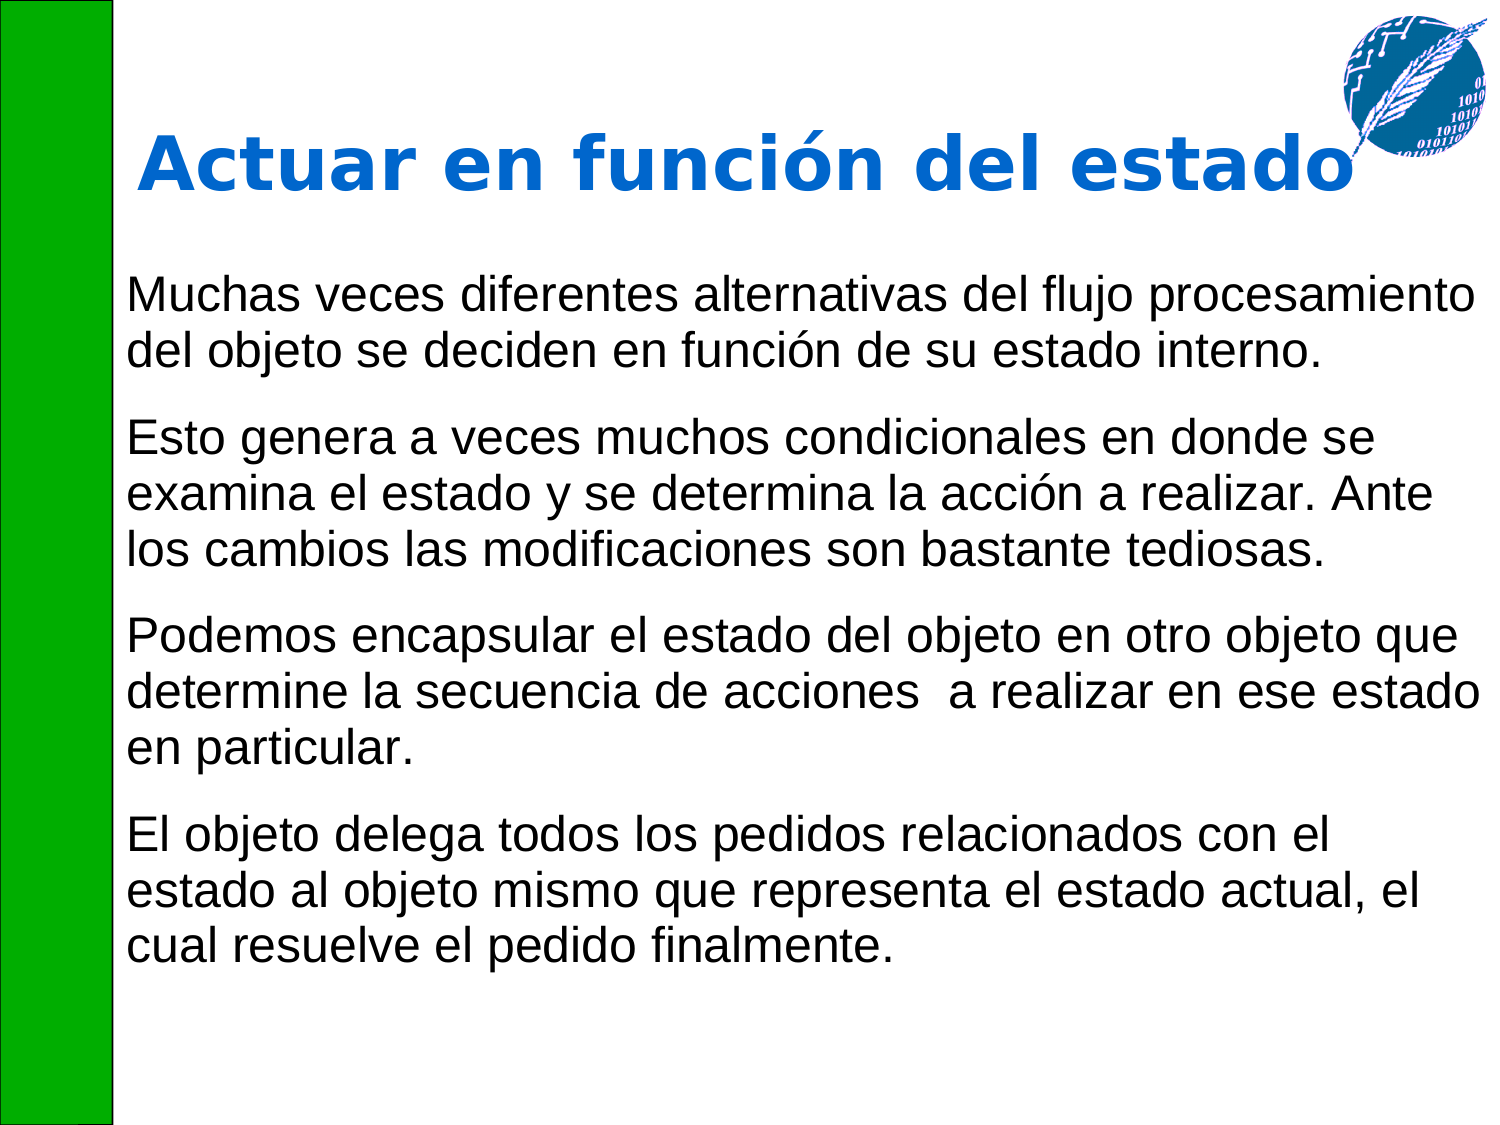

# Actuar en función del estado
Muchas veces diferentes alternativas del flujo procesamiento del objeto se deciden en función de su estado interno.
Esto genera a veces muchos condicionales en donde se examina el estado y se determina la acción a realizar. Ante los cambios las modificaciones son bastante tediosas.
Podemos encapsular el estado del objeto en otro objeto que determine la secuencia de acciones a realizar en ese estado en particular.
El objeto delega todos los pedidos relacionados con el estado al objeto mismo que representa el estado actual, el cual resuelve el pedido finalmente.